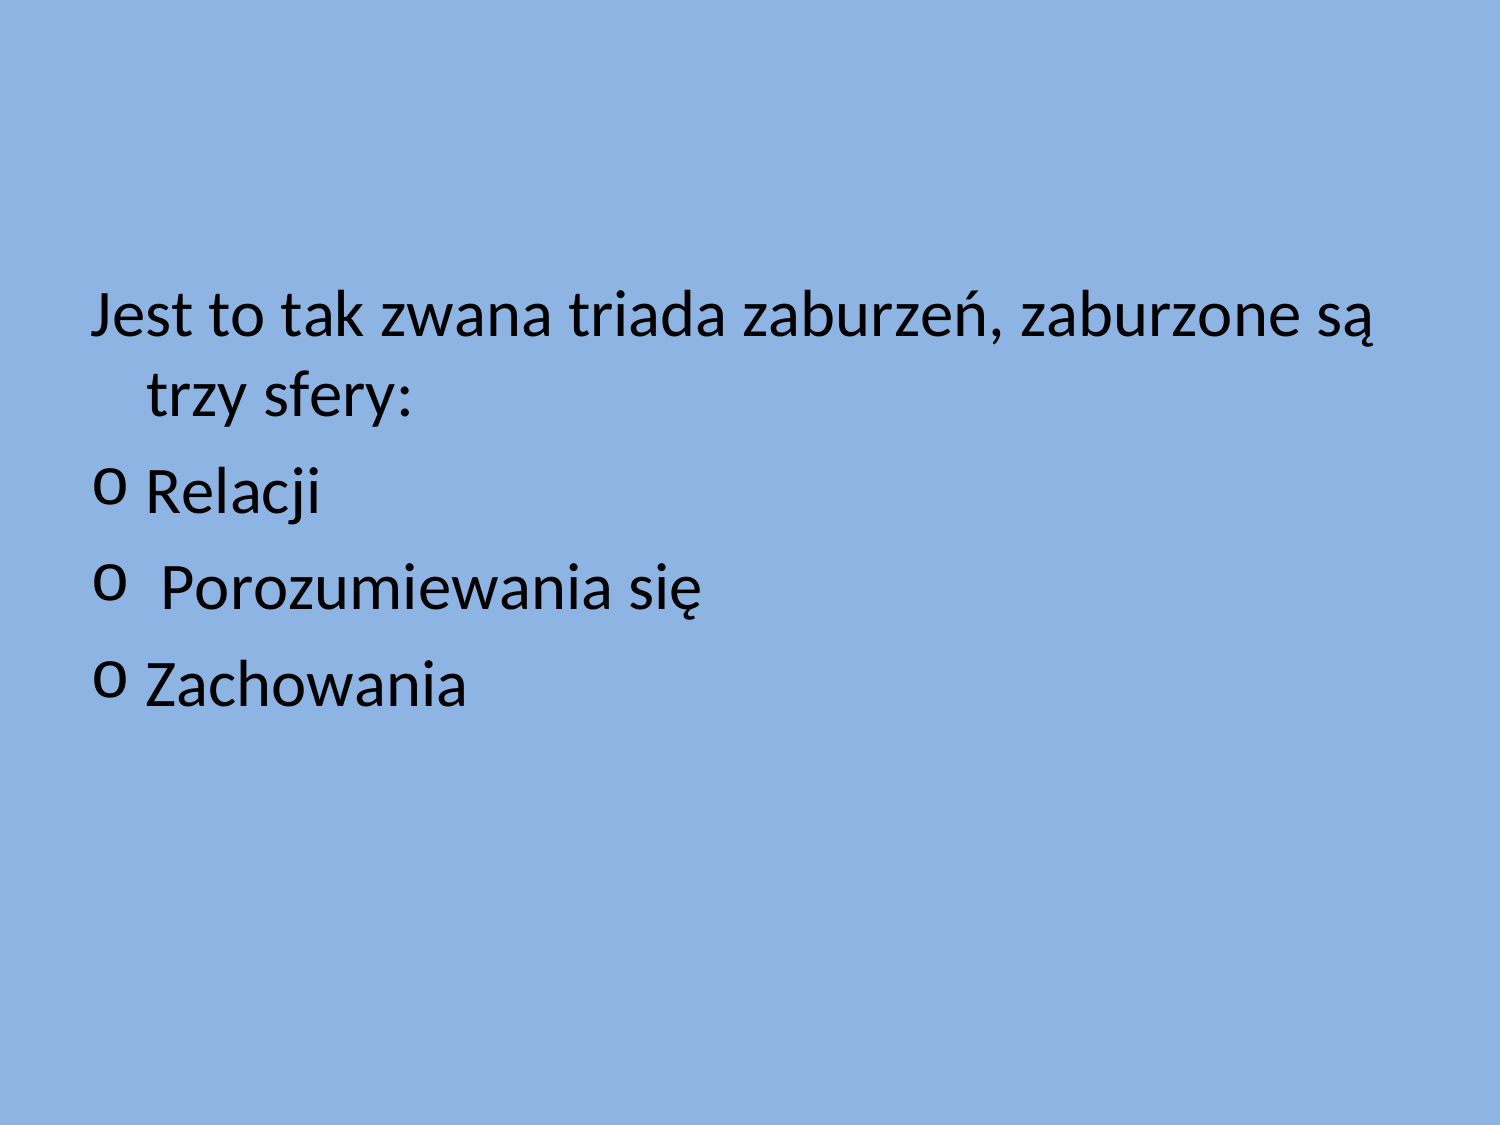

Jest to tak zwana triada zaburzeń, zaburzone są trzy sfery:
Relacji
 Porozumiewania się
Zachowania